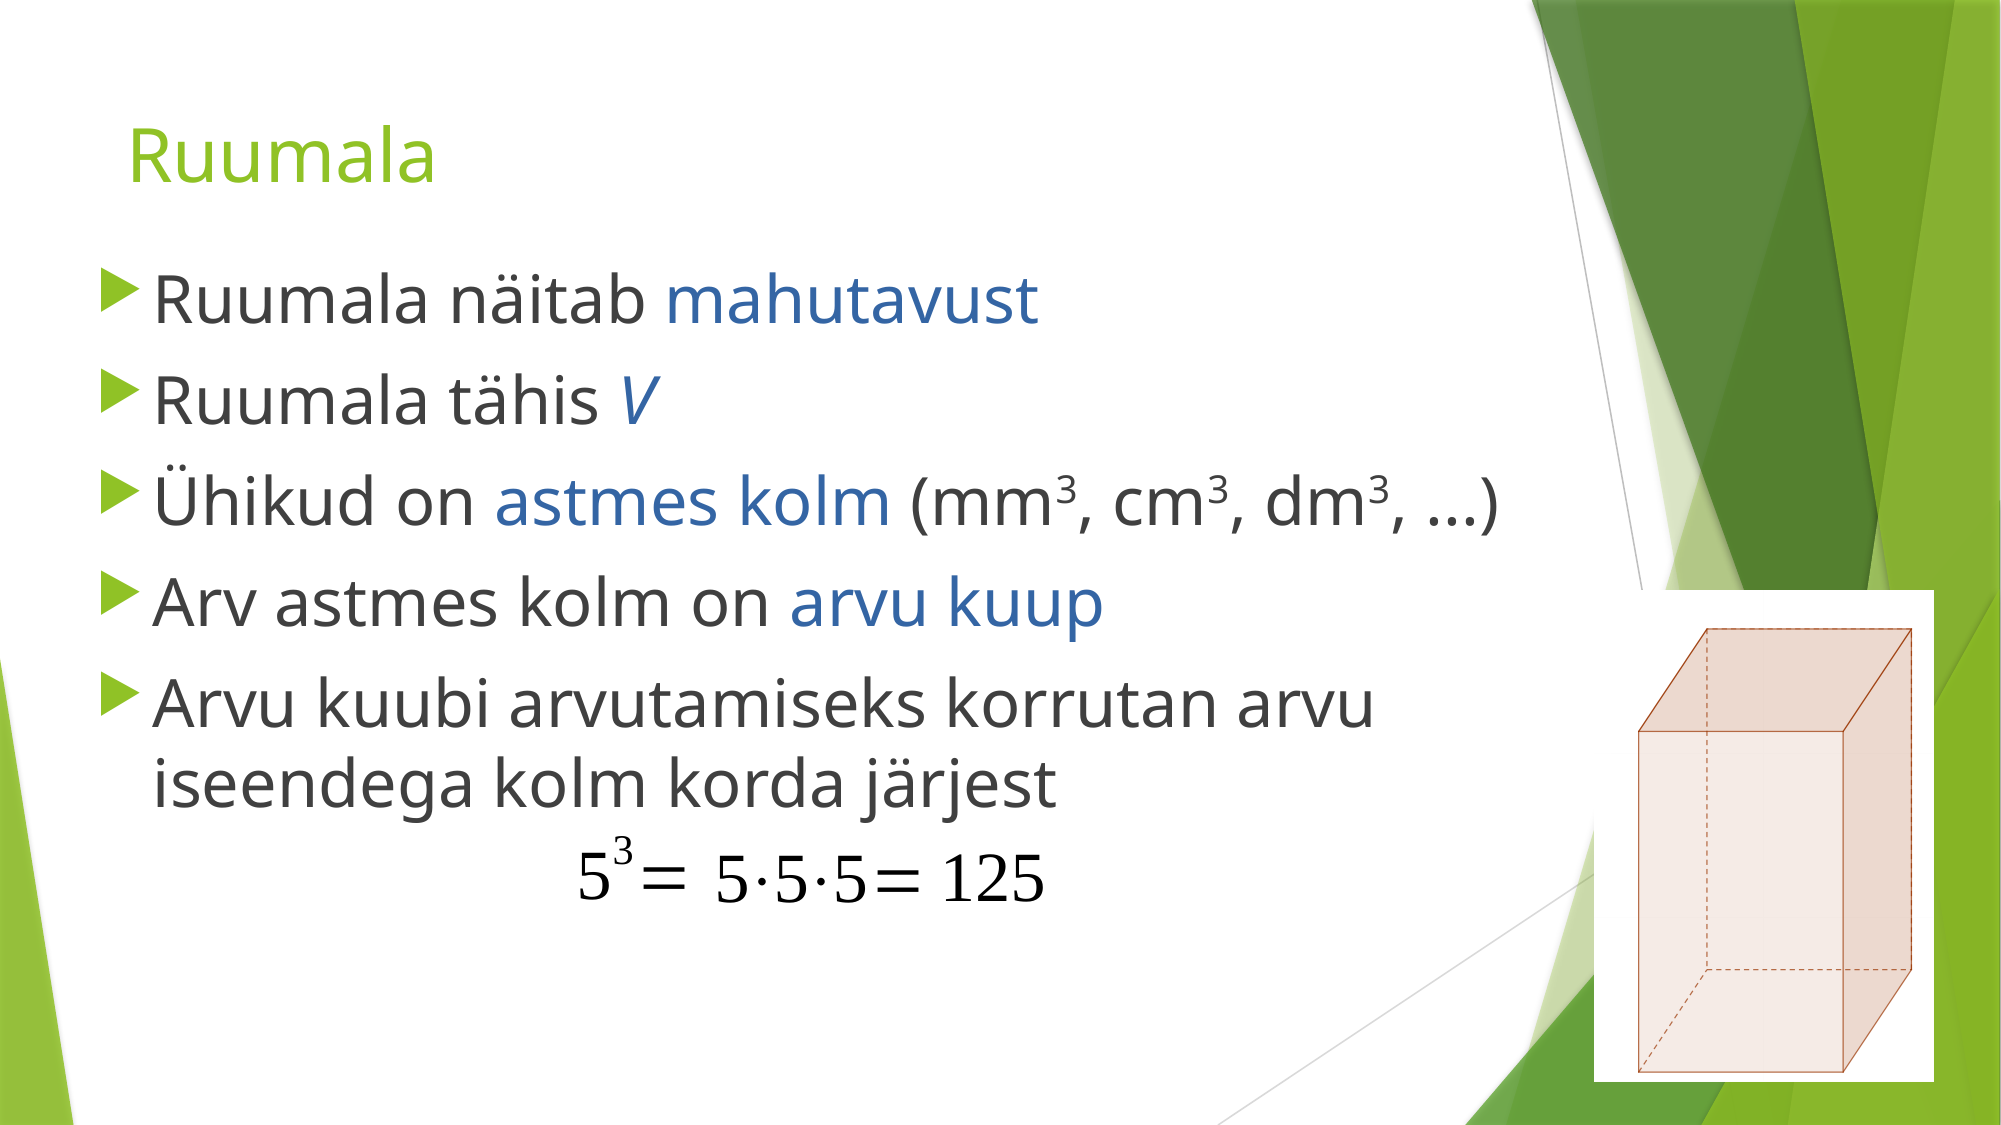

# Ruumala
Ruumala näitab mahutavust
Ruumala tähis V
Ühikud on astmes kolm (mm3, cm3, dm3, ...)
Arv astmes kolm on arvu kuup
Arvu kuubi arvutamiseks korrutan arvu iseendega kolm korda järjest